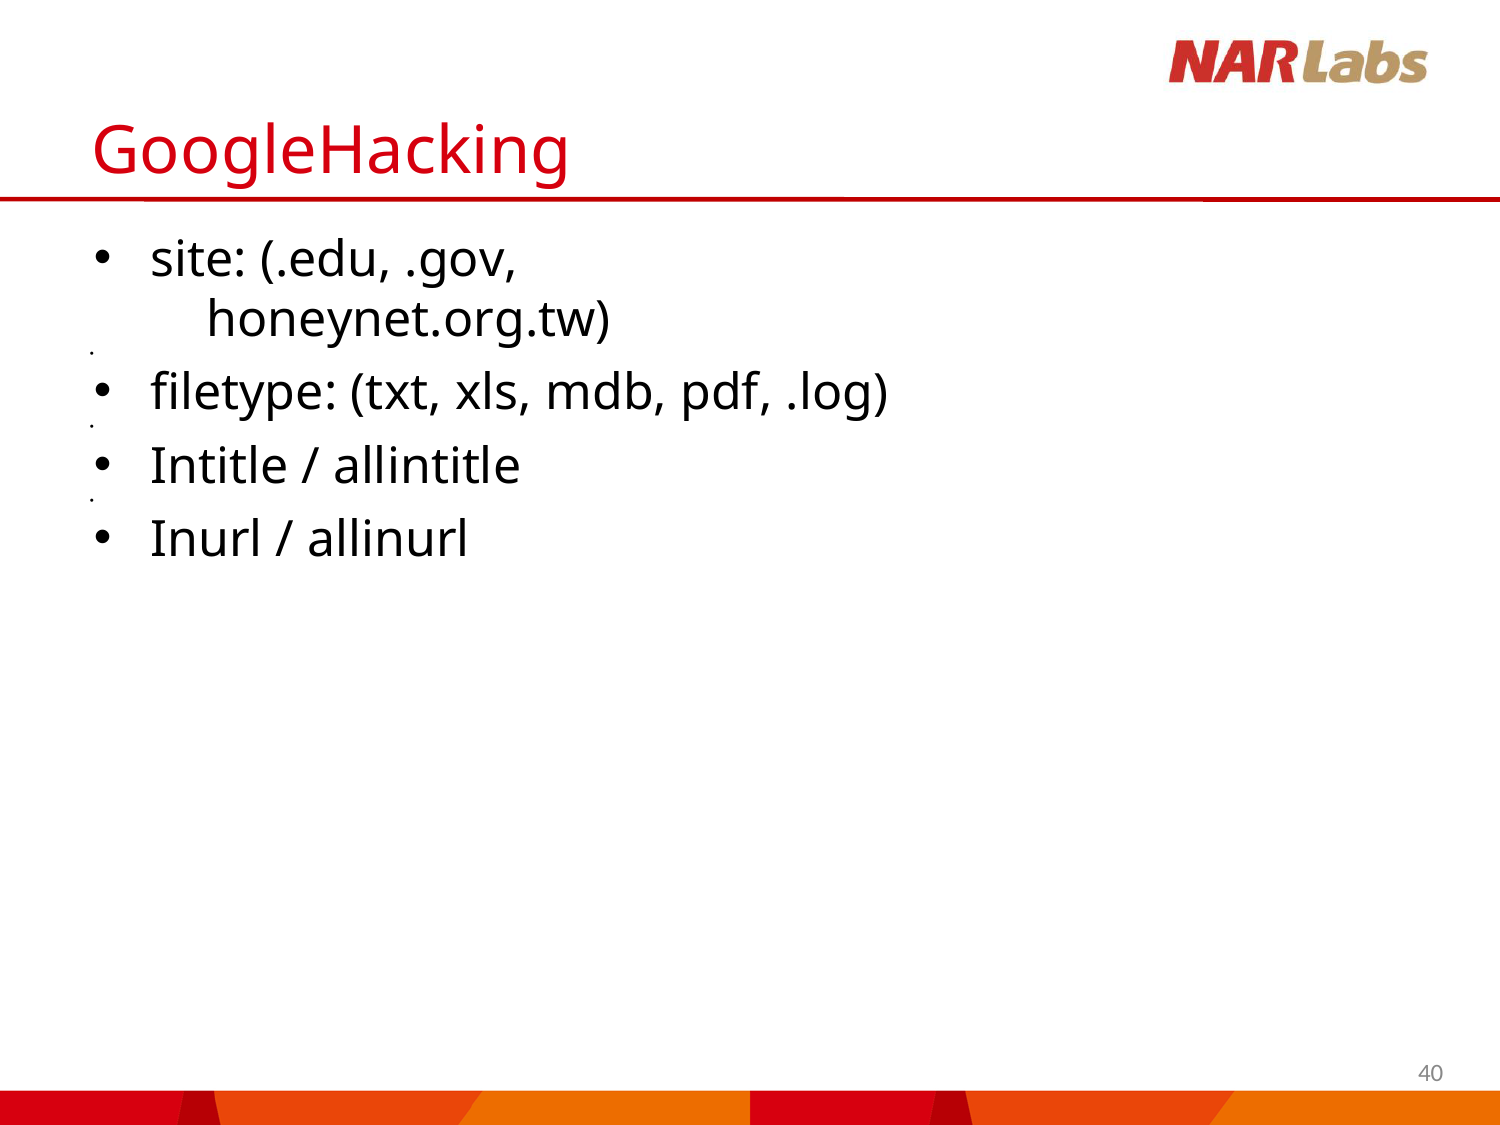

# GoogleHacking
site: (.edu, .gov, honeynet.org.tw)
filetype: (txt, xls, mdb, pdf, .log)
Intitle / allintitle
Inurl / allinurl
40